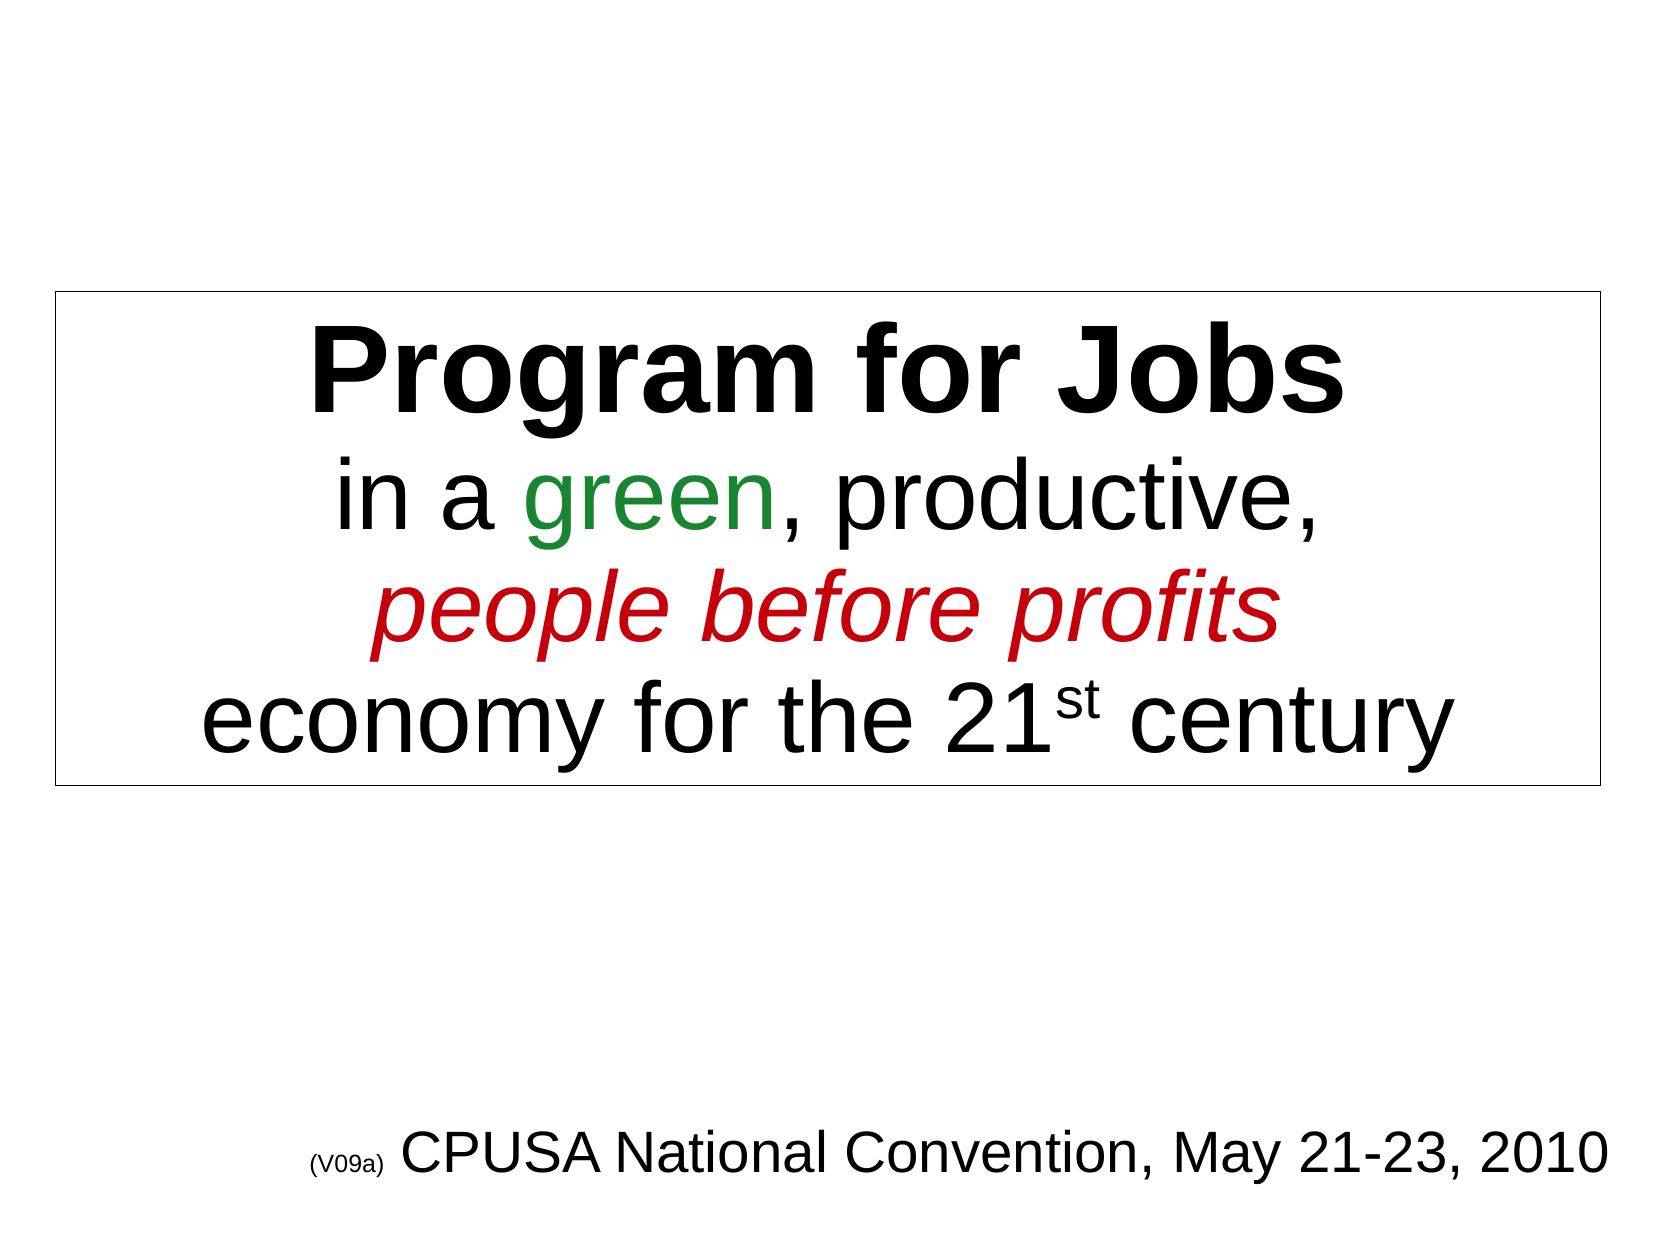

Program for Jobs
in a green, productive,
people before profits
economy for the 21st century
(V09a) CPUSA National Convention, May 21-23, 2010